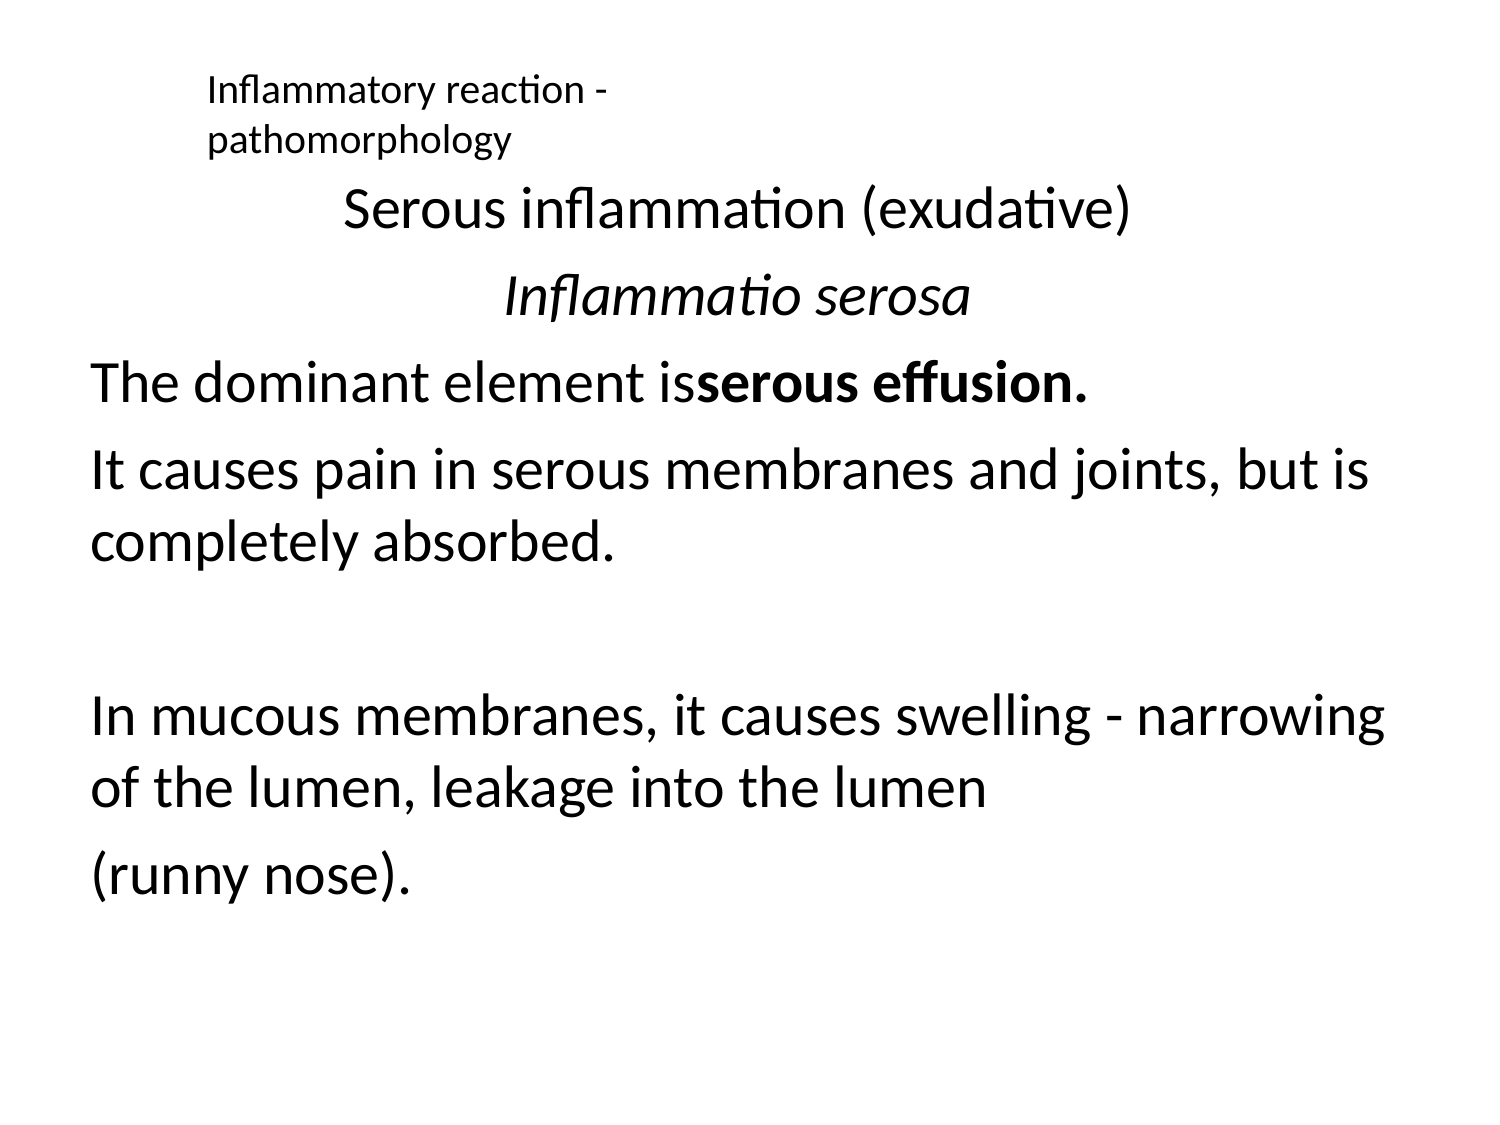

# Inflammatory reaction - pathomorphology
Serous inflammation (exudative)
Inflammatio serosa
The dominant element isserous effusion.
It causes pain in serous membranes and joints, but is completely absorbed.
In mucous membranes, it causes swelling - narrowing of the lumen, leakage into the lumen
(runny nose).